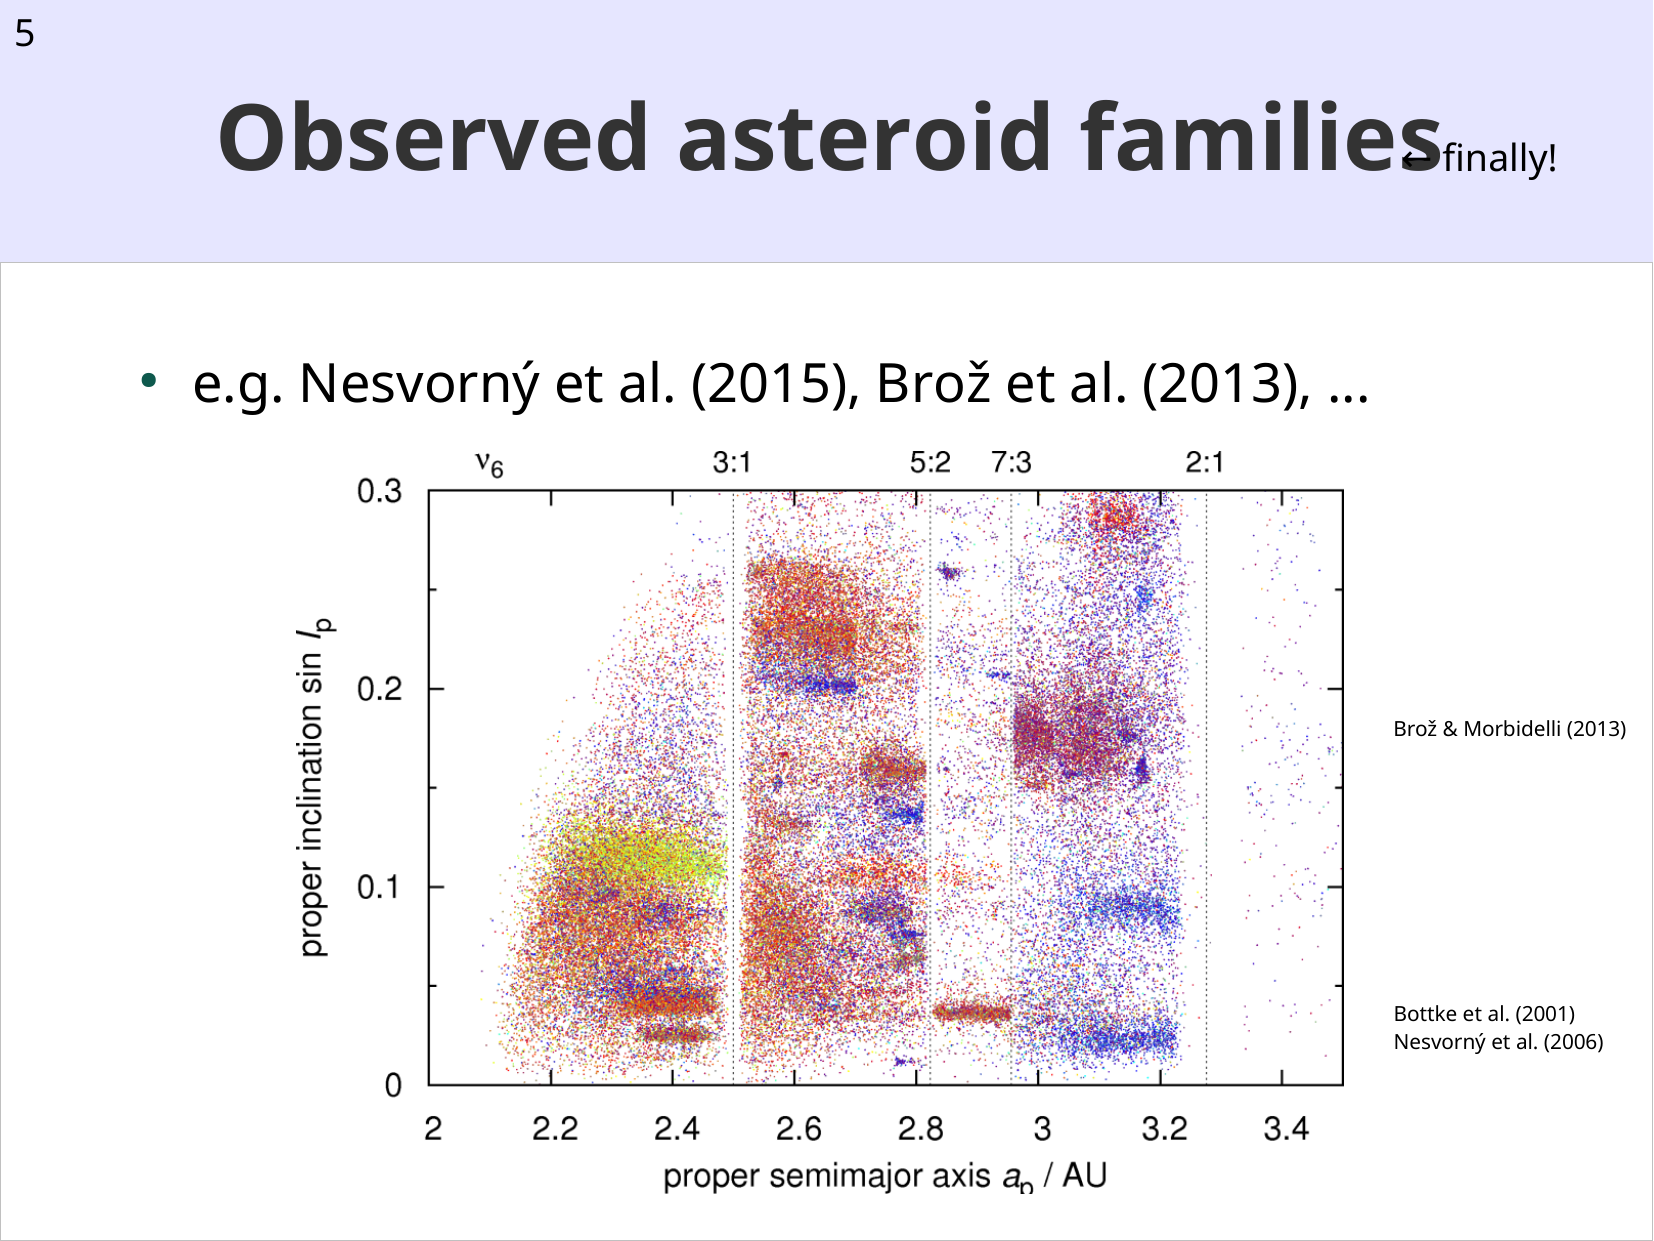

5
# Observed asteroid families
← finally!
e.g. Nesvorný et al. (2015), Brož et al. (2013), ...
Brož & Morbidelli (2013)
Bottke et al. (2001)
Nesvorný et al. (2006)